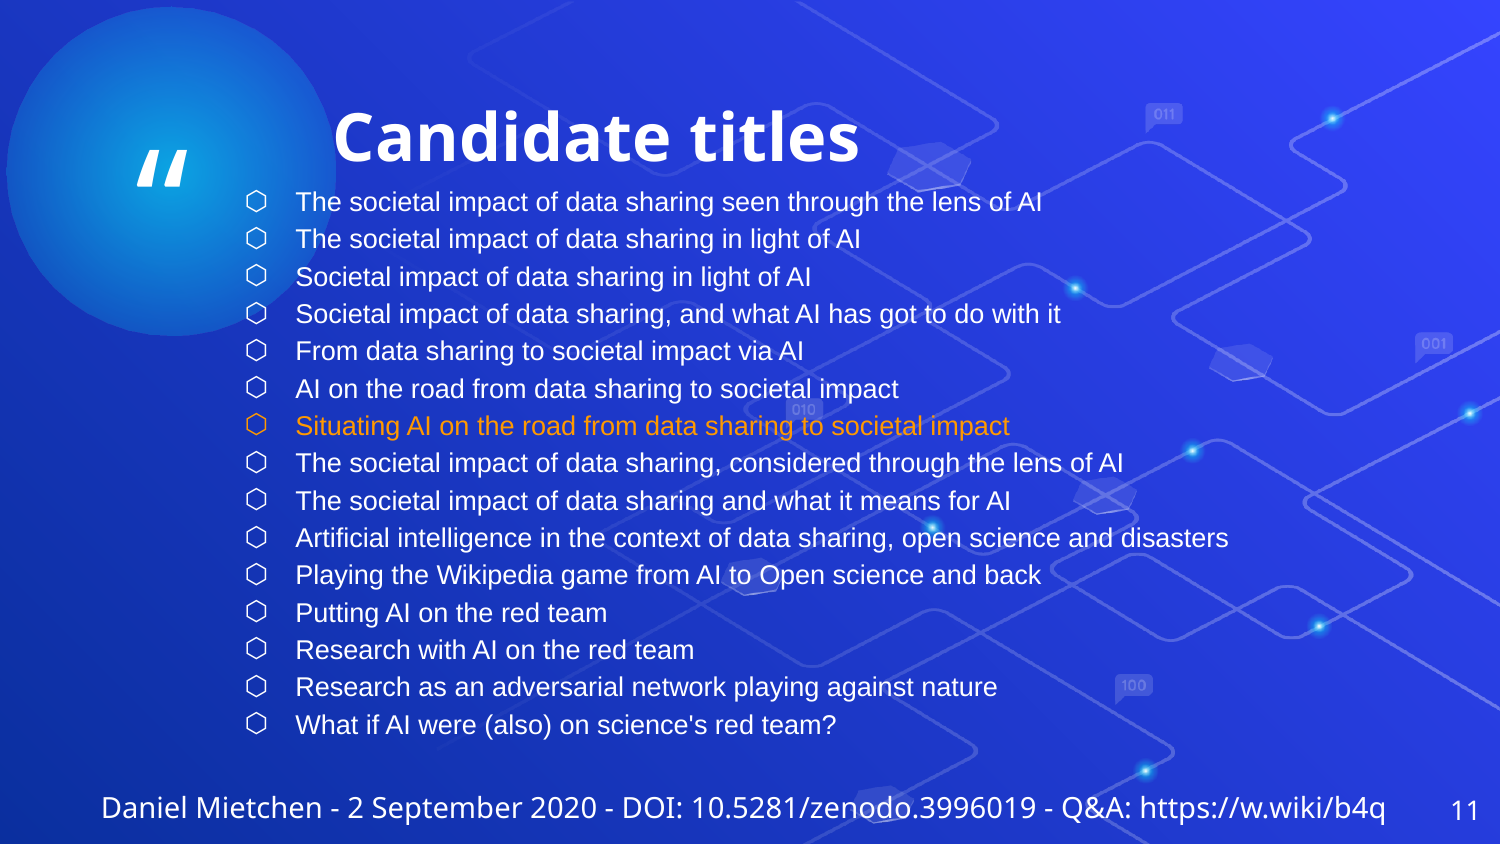

Candidate titles
# The societal impact of data sharing seen through the lens of AI
The societal impact of data sharing in light of AI
Societal impact of data sharing in light of AI
Societal impact of data sharing, and what AI has got to do with it
From data sharing to societal impact via AI
AI on the road from data sharing to societal impact
Situating AI on the road from data sharing to societal impact
The societal impact of data sharing, considered through the lens of AI
The societal impact of data sharing and what it means for AI
Artificial intelligence in the context of data sharing, open science and disasters
Playing the Wikipedia game from AI to Open science and back
Putting AI on the red team
Research with AI on the red team
Research as an adversarial network playing against nature
What if AI were (also) on science's red team?
Daniel Mietchen - 2 September 2020 - DOI: 10.5281/zenodo.3996019 - Q&A: https://w.wiki/b4q